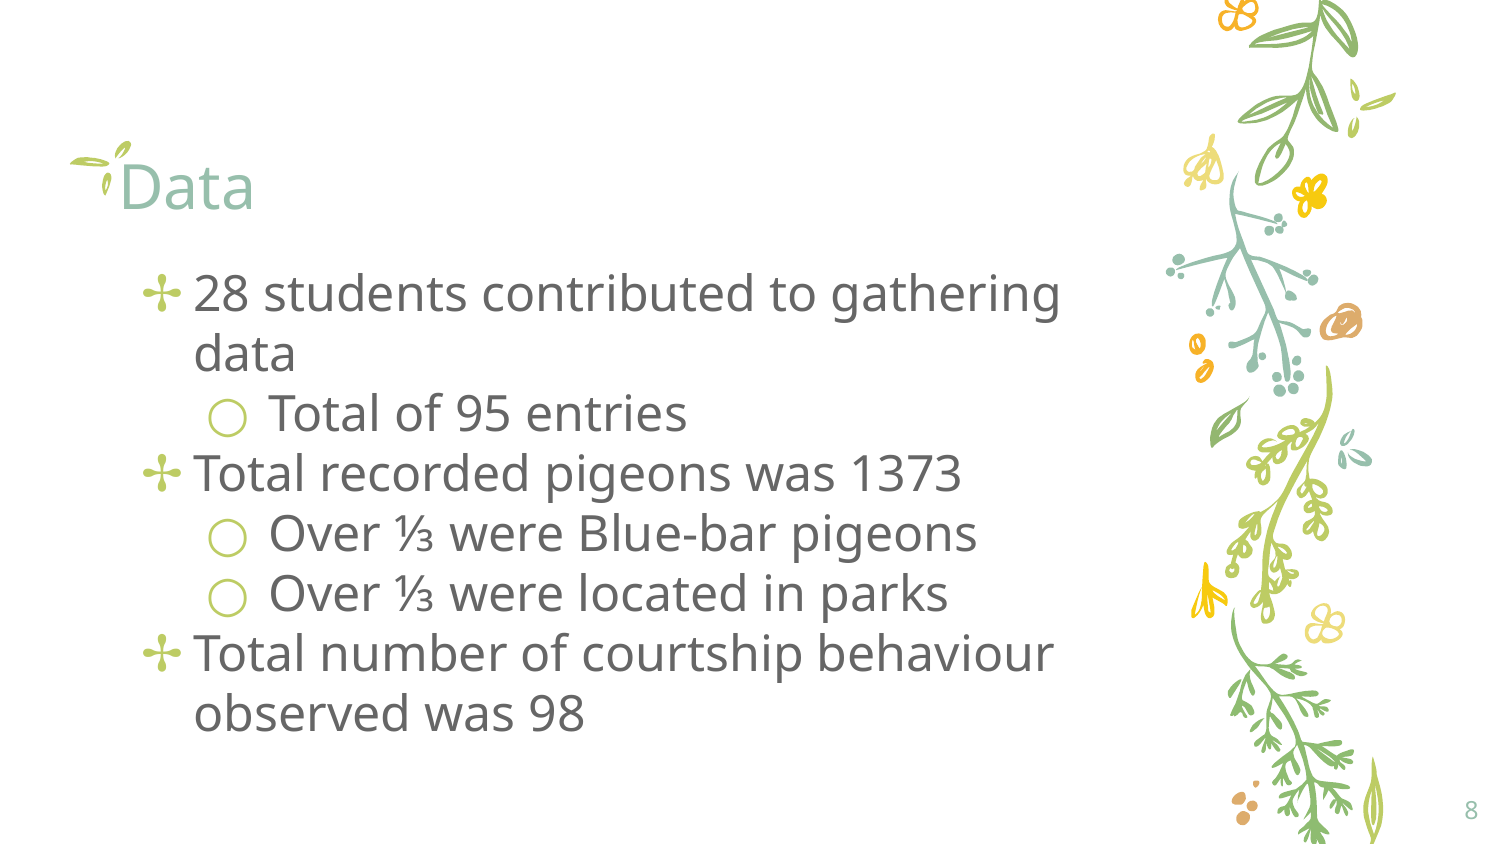

# Data
28 students contributed to gathering data
Total of 95 entries
Total recorded pigeons was 1373
Over ⅓ were Blue-bar pigeons
Over ⅓ were located in parks
Total number of courtship behaviour observed was 98